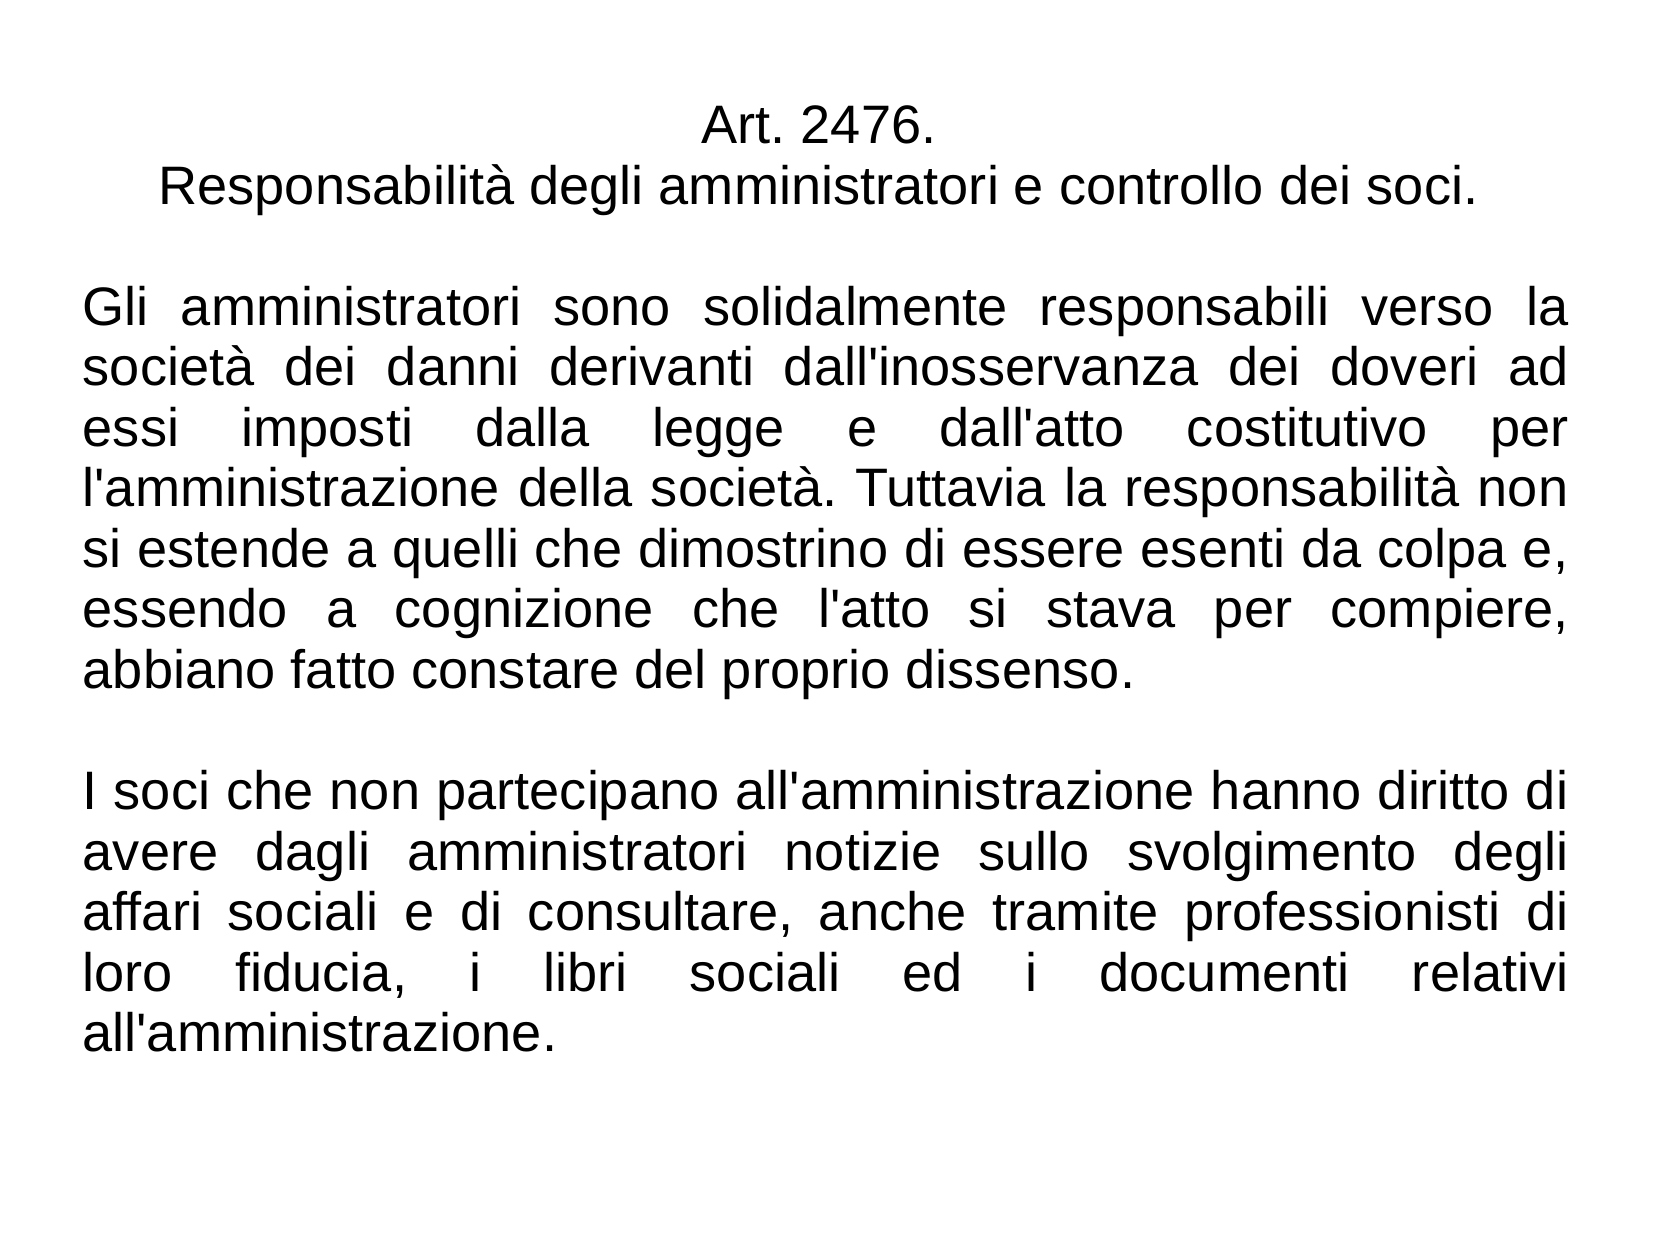

# Art. 2476.
Responsabilità degli amministratori e controllo dei soci.
Gli amministratori sono solidalmente responsabili verso la società dei danni derivanti dall'inosservanza dei doveri ad essi imposti dalla legge e dall'atto costitutivo per l'amministrazione della società. Tuttavia la responsabilità non si estende a quelli che dimostrino di essere esenti da colpa e, essendo a cognizione che l'atto si stava per compiere, abbiano fatto constare del proprio dissenso.
I soci che non partecipano all'amministrazione hanno diritto di avere dagli amministratori notizie sullo svolgimento degli affari sociali e di consultare, anche tramite professionisti di loro fiducia, i libri sociali ed i documenti relativi all'amministrazione.